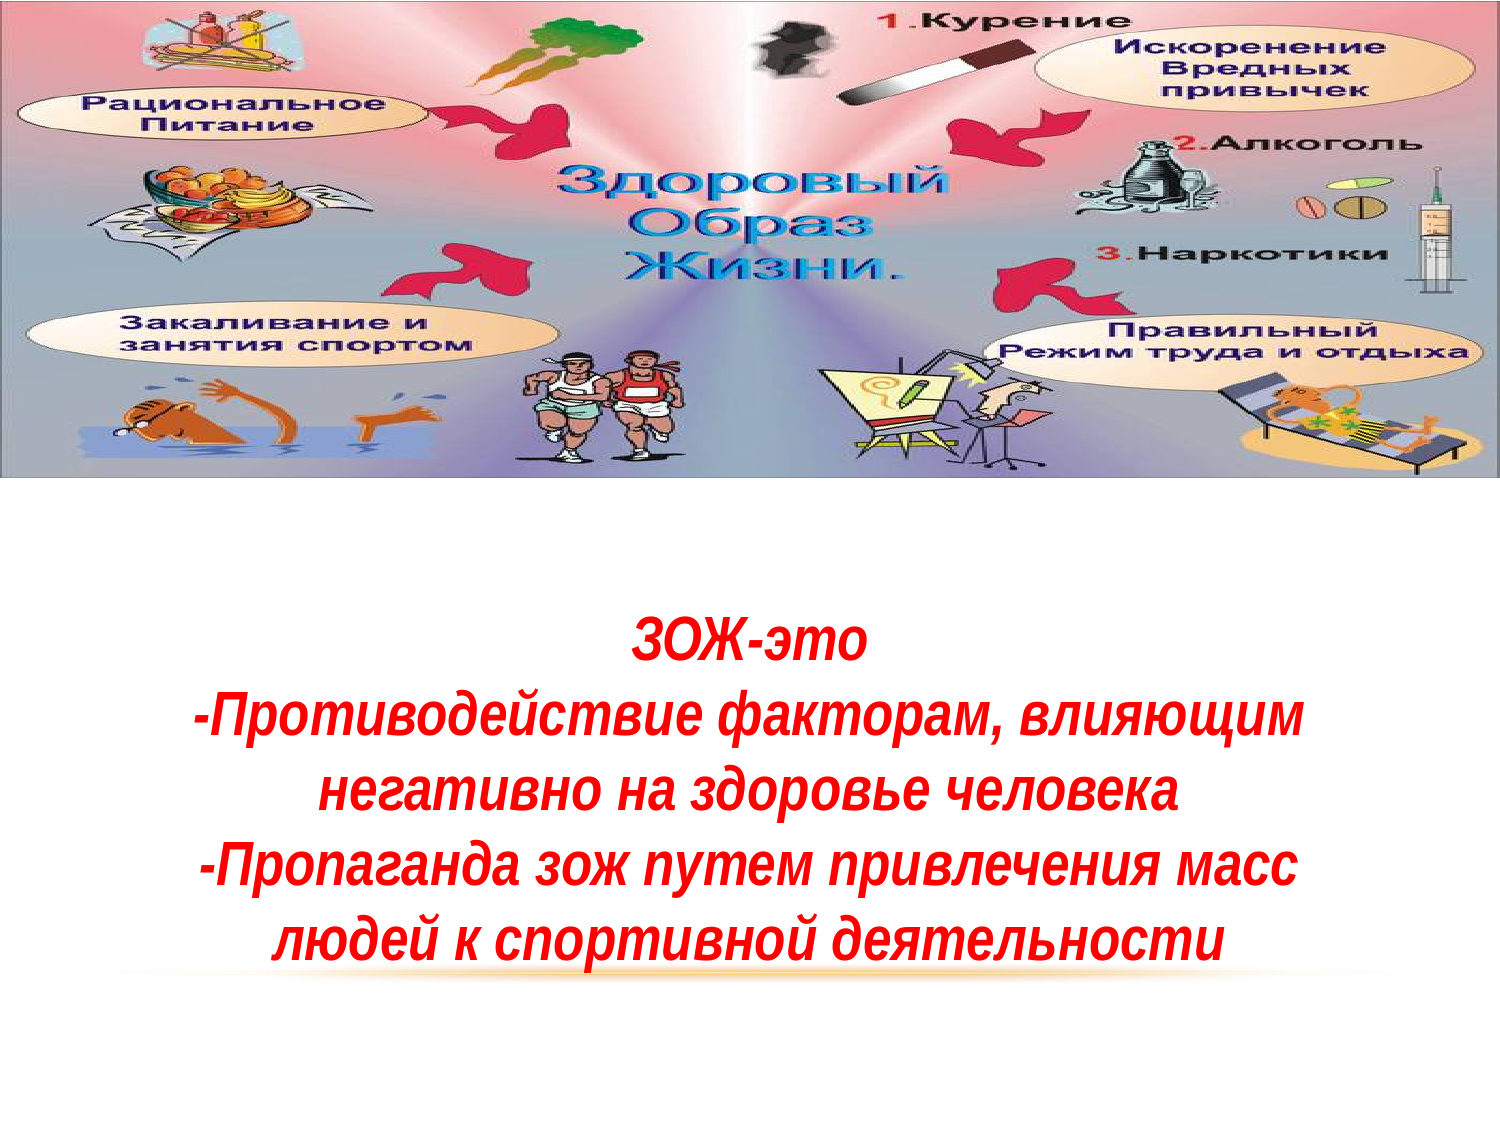

# ЗОЖ-это -Противодействие факторам, влияющим негативно на здоровье человека -Пропаганда зож путем привлечения масс людей к спортивной деятельности